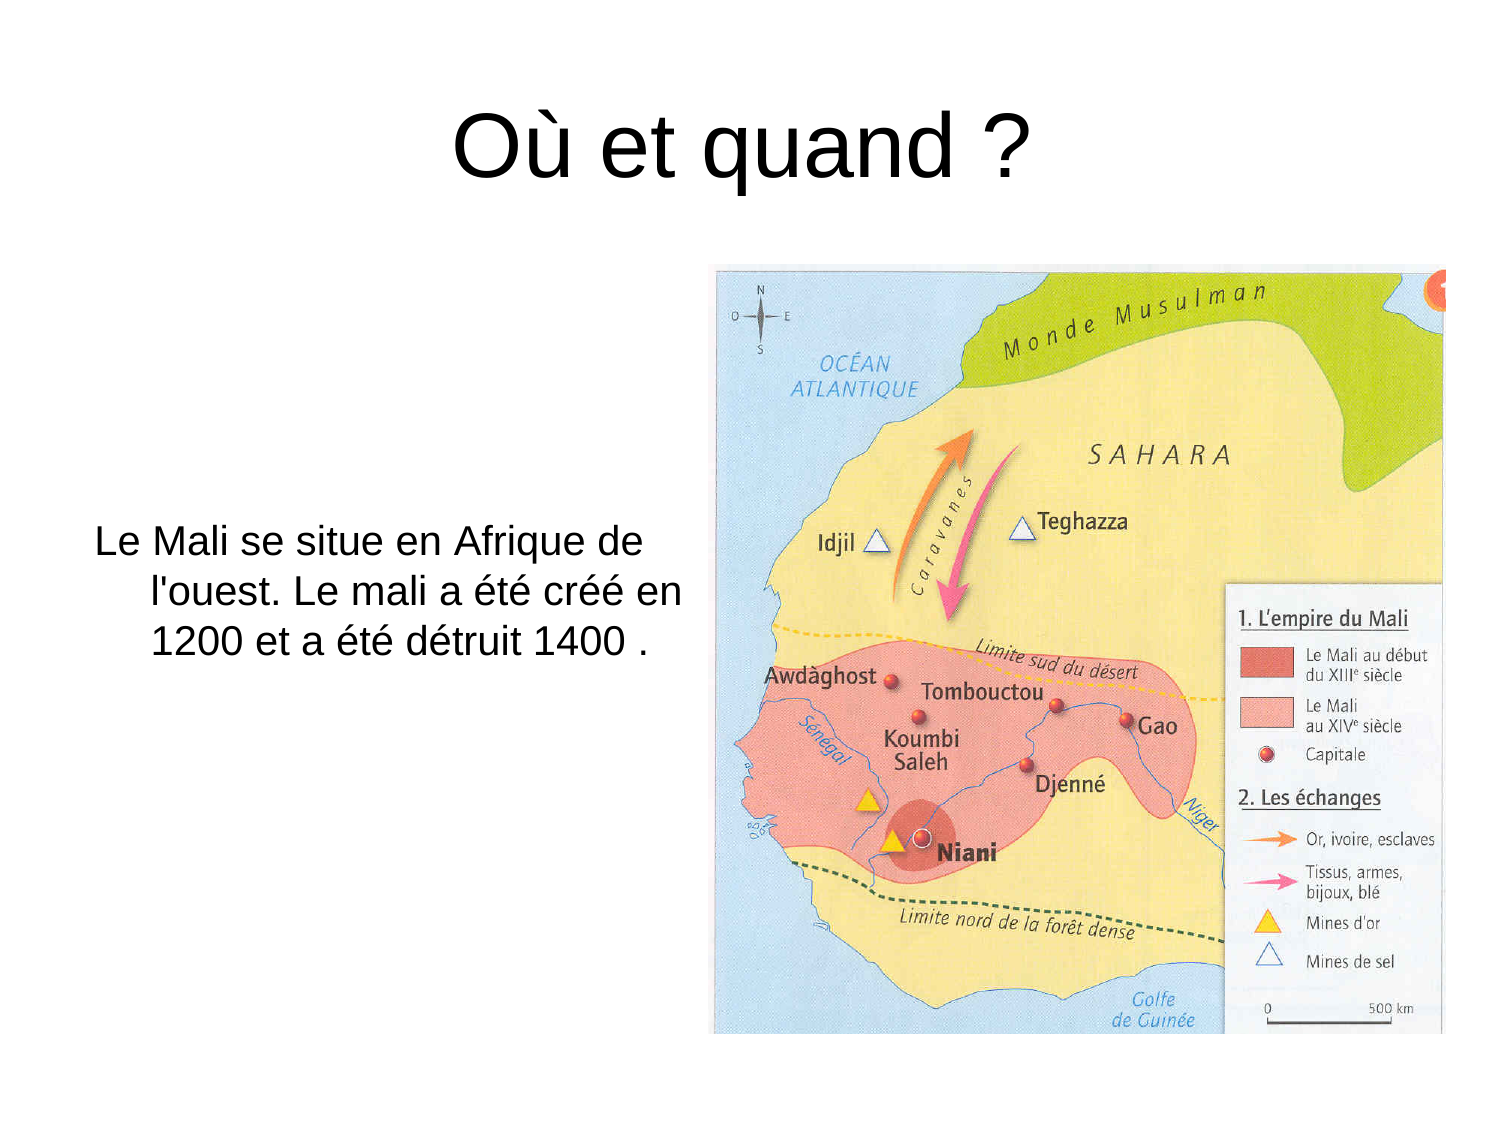

# Où et quand ?
Le Mali se situe en Afrique de l'ouest. Le mali a été créé en 1200 et a été détruit 1400 .